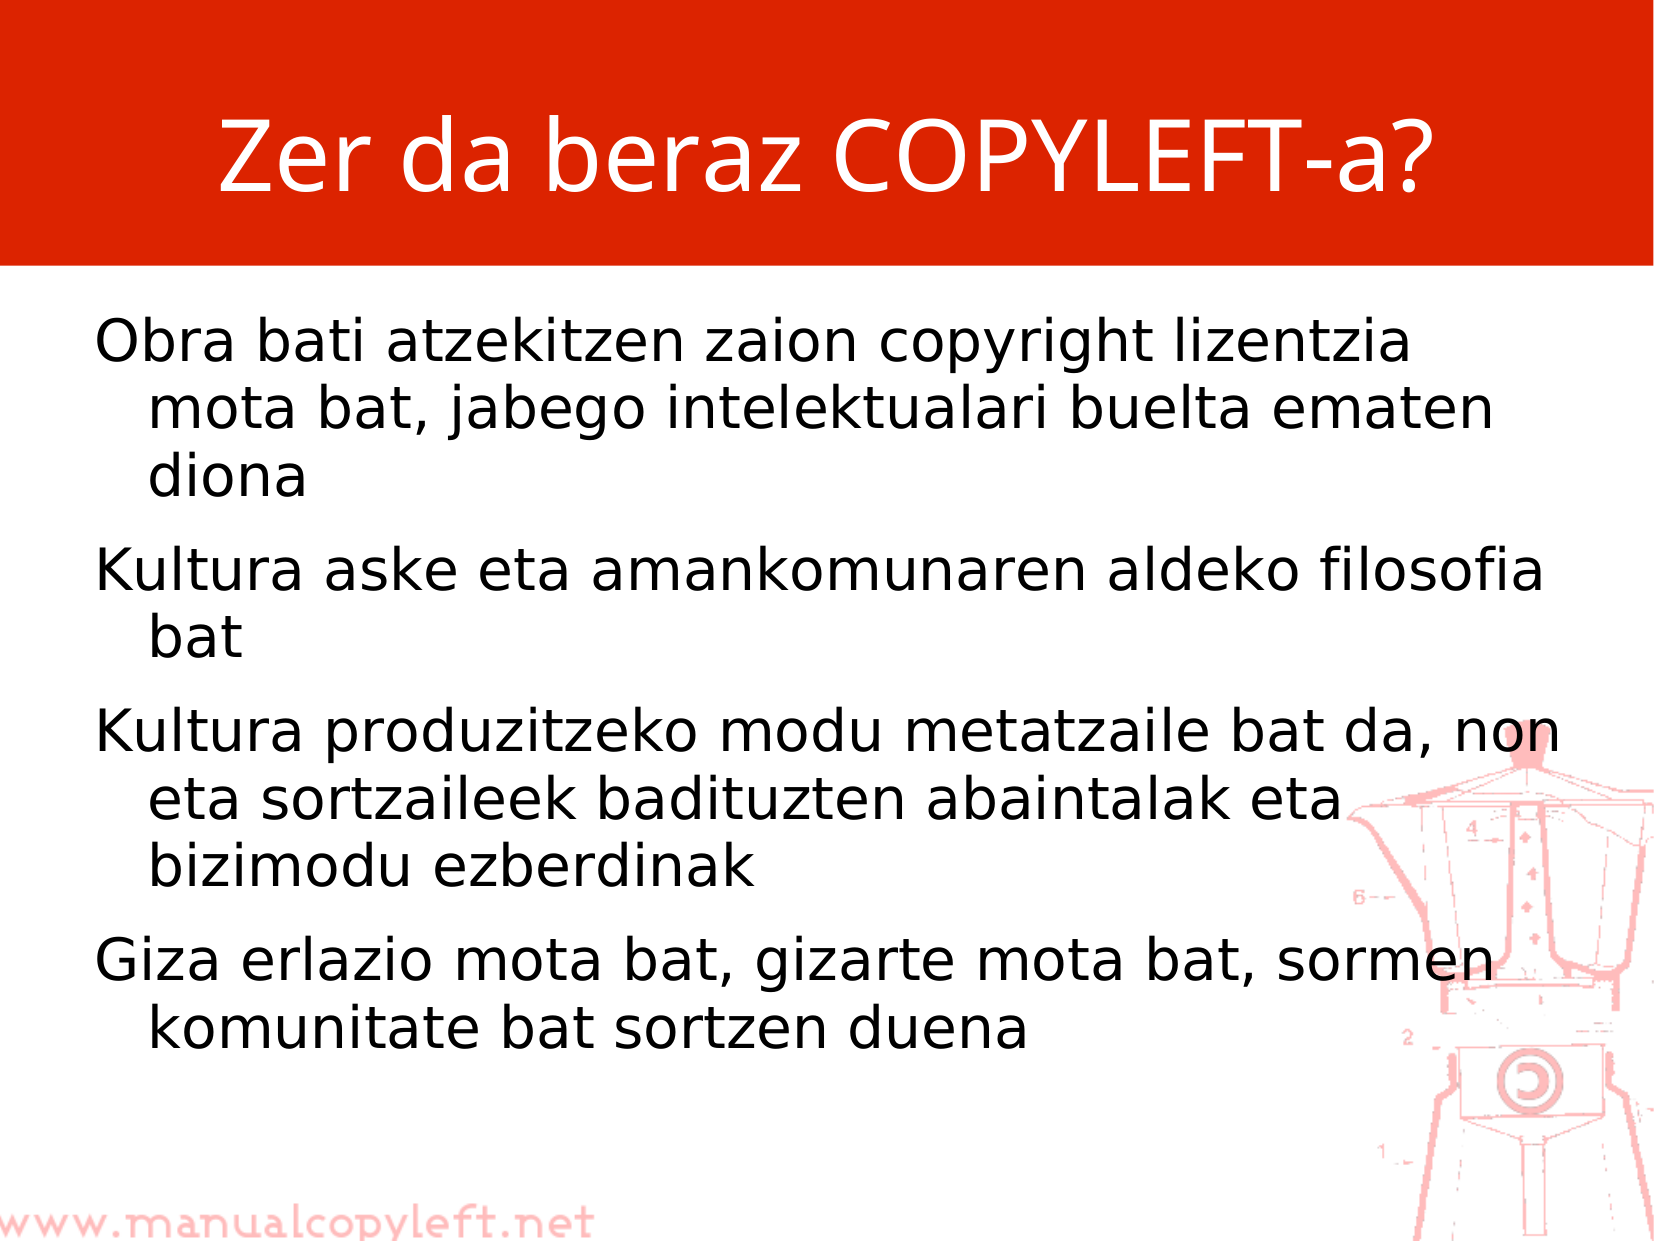

# Zer da beraz COPYLEFT-a?
Obra bati atzekitzen zaion copyright lizentzia mota bat, jabego intelektualari buelta ematen diona
Kultura aske eta amankomunaren aldeko filosofia bat
Kultura produzitzeko modu metatzaile bat da, non eta sortzaileek badituzten abaintalak eta bizimodu ezberdinak
Giza erlazio mota bat, gizarte mota bat, sormen komunitate bat sortzen duena